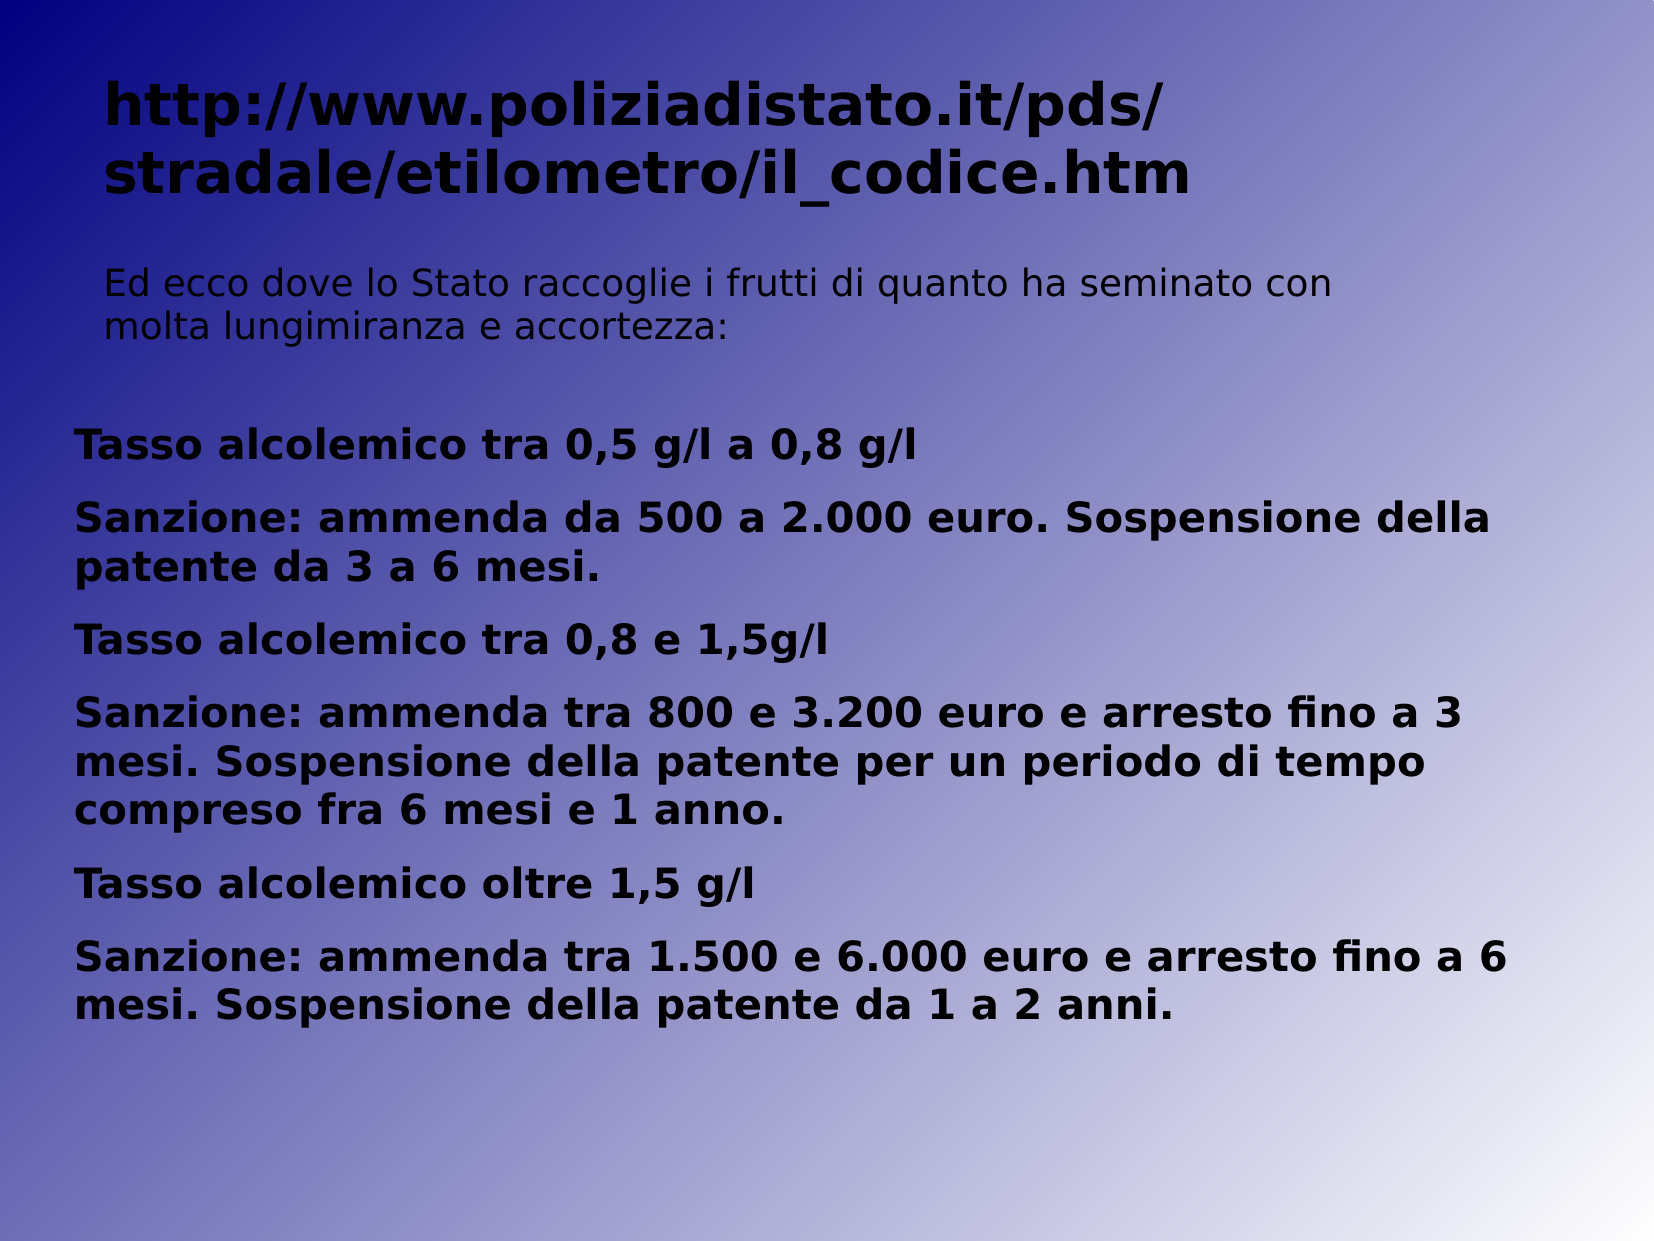

http://www.poliziadistato.it/pds/stradale/etilometro/il_codice.htm
Ed ecco dove lo Stato raccoglie i frutti di quanto ha seminato con molta lungimiranza e accortezza:
Tasso alcolemico tra 0,5 g/l a 0,8 g/l
Sanzione: ammenda da 500 a 2.000 euro. Sospensione della patente da 3 a 6 mesi.
Tasso alcolemico tra 0,8 e 1,5g/l
Sanzione: ammenda tra 800 e 3.200 euro e arresto fino a 3 mesi. Sospensione della patente per un periodo di tempo compreso fra 6 mesi e 1 anno.
Tasso alcolemico oltre 1,5 g/l
Sanzione: ammenda tra 1.500 e 6.000 euro e arresto fino a 6 mesi. Sospensione della patente da 1 a 2 anni.